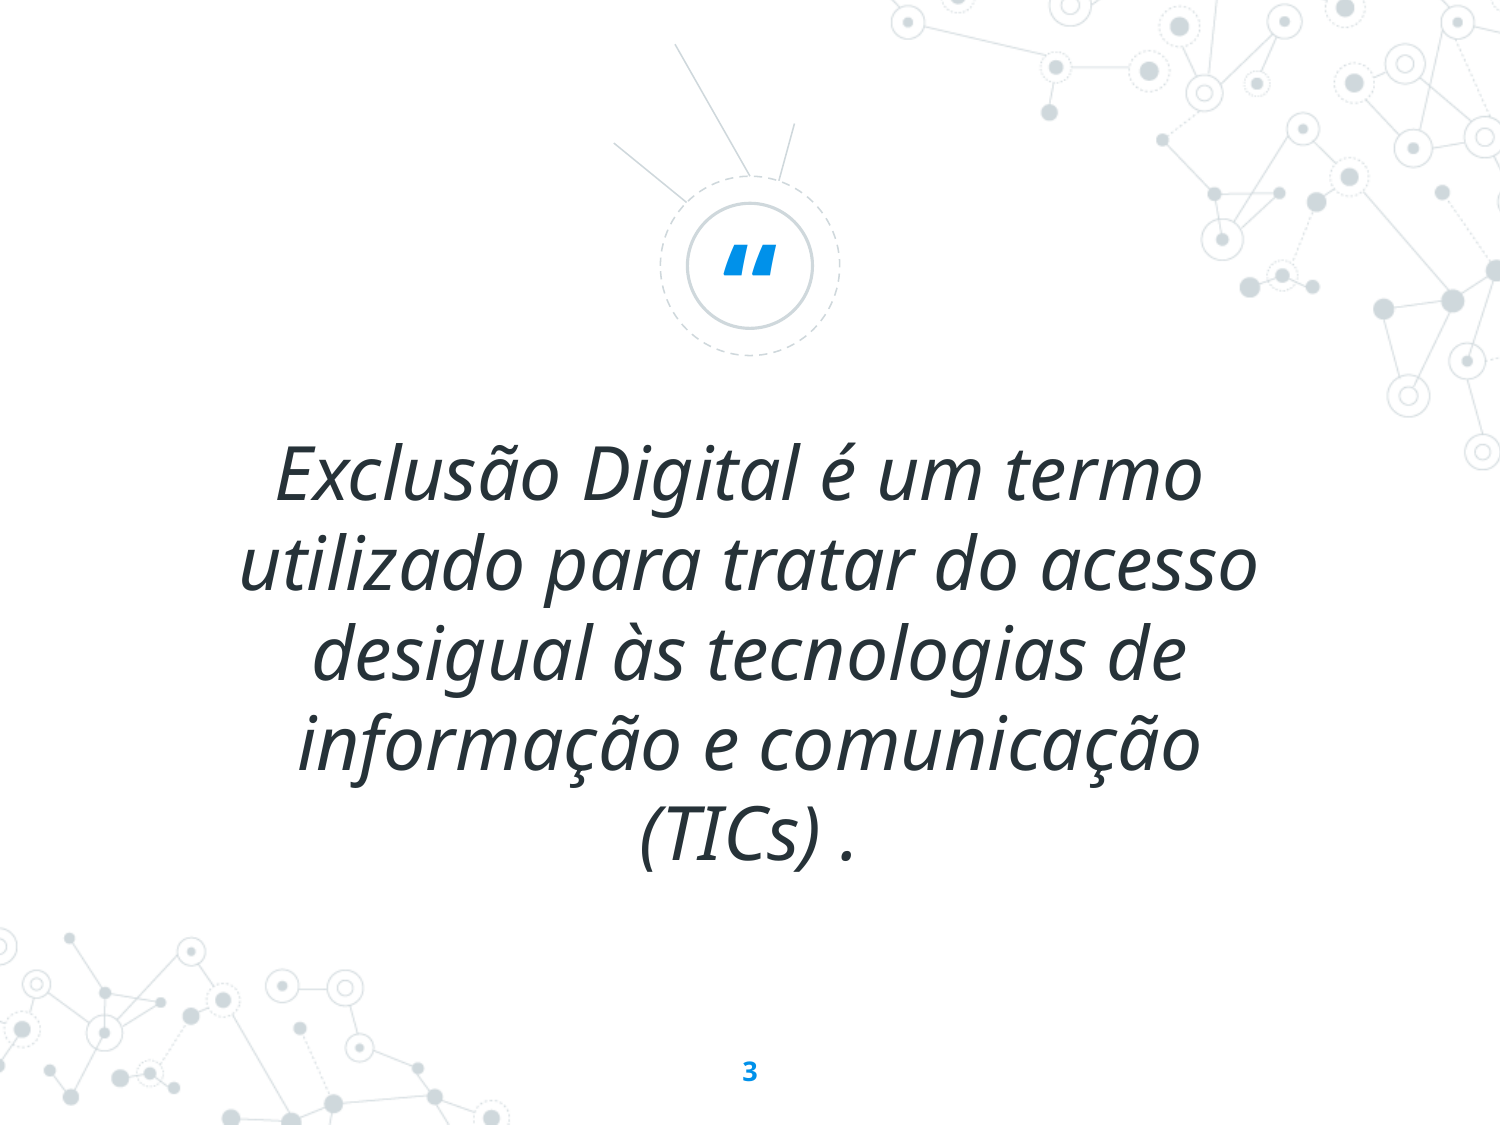

# Exclusão Digital é um termo utilizado para tratar do acesso desigual às tecnologias de informação e comunicação (TICs) .